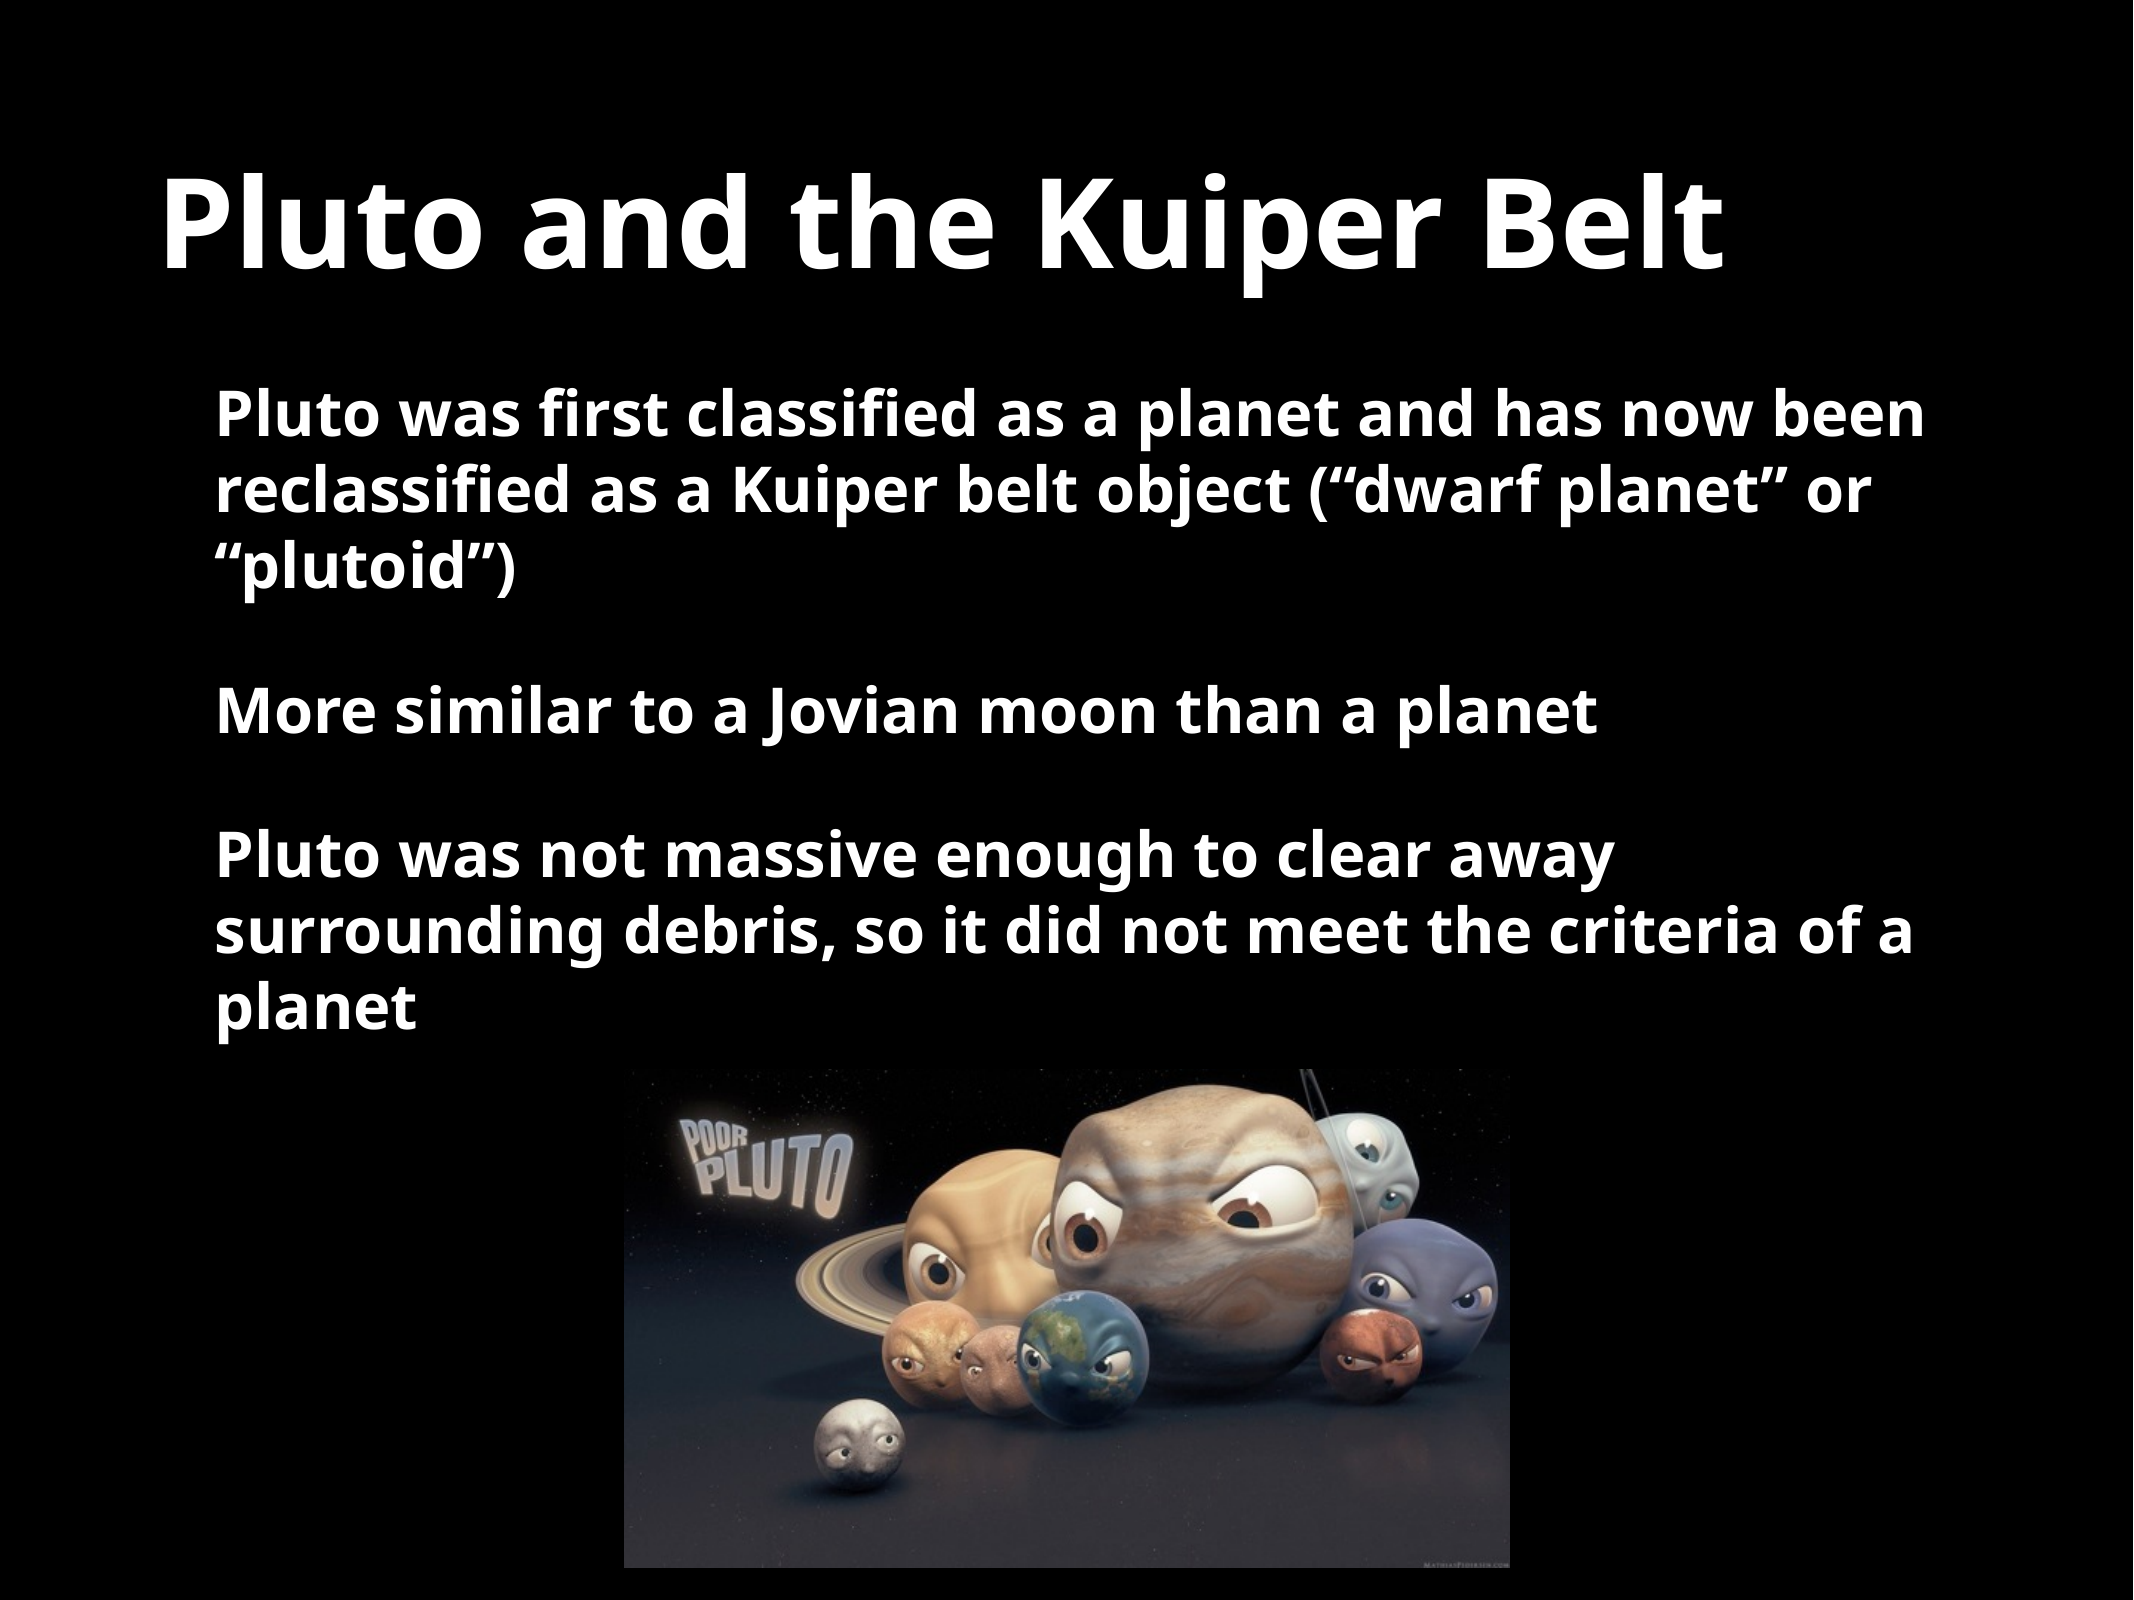

# Pluto and the Kuiper Belt
Pluto was first classified as a planet and has now been reclassified as a Kuiper belt object (“dwarf planet” or “plutoid”)
More similar to a Jovian moon than a planet
Pluto was not massive enough to clear away surrounding debris, so it did not meet the criteria of a planet